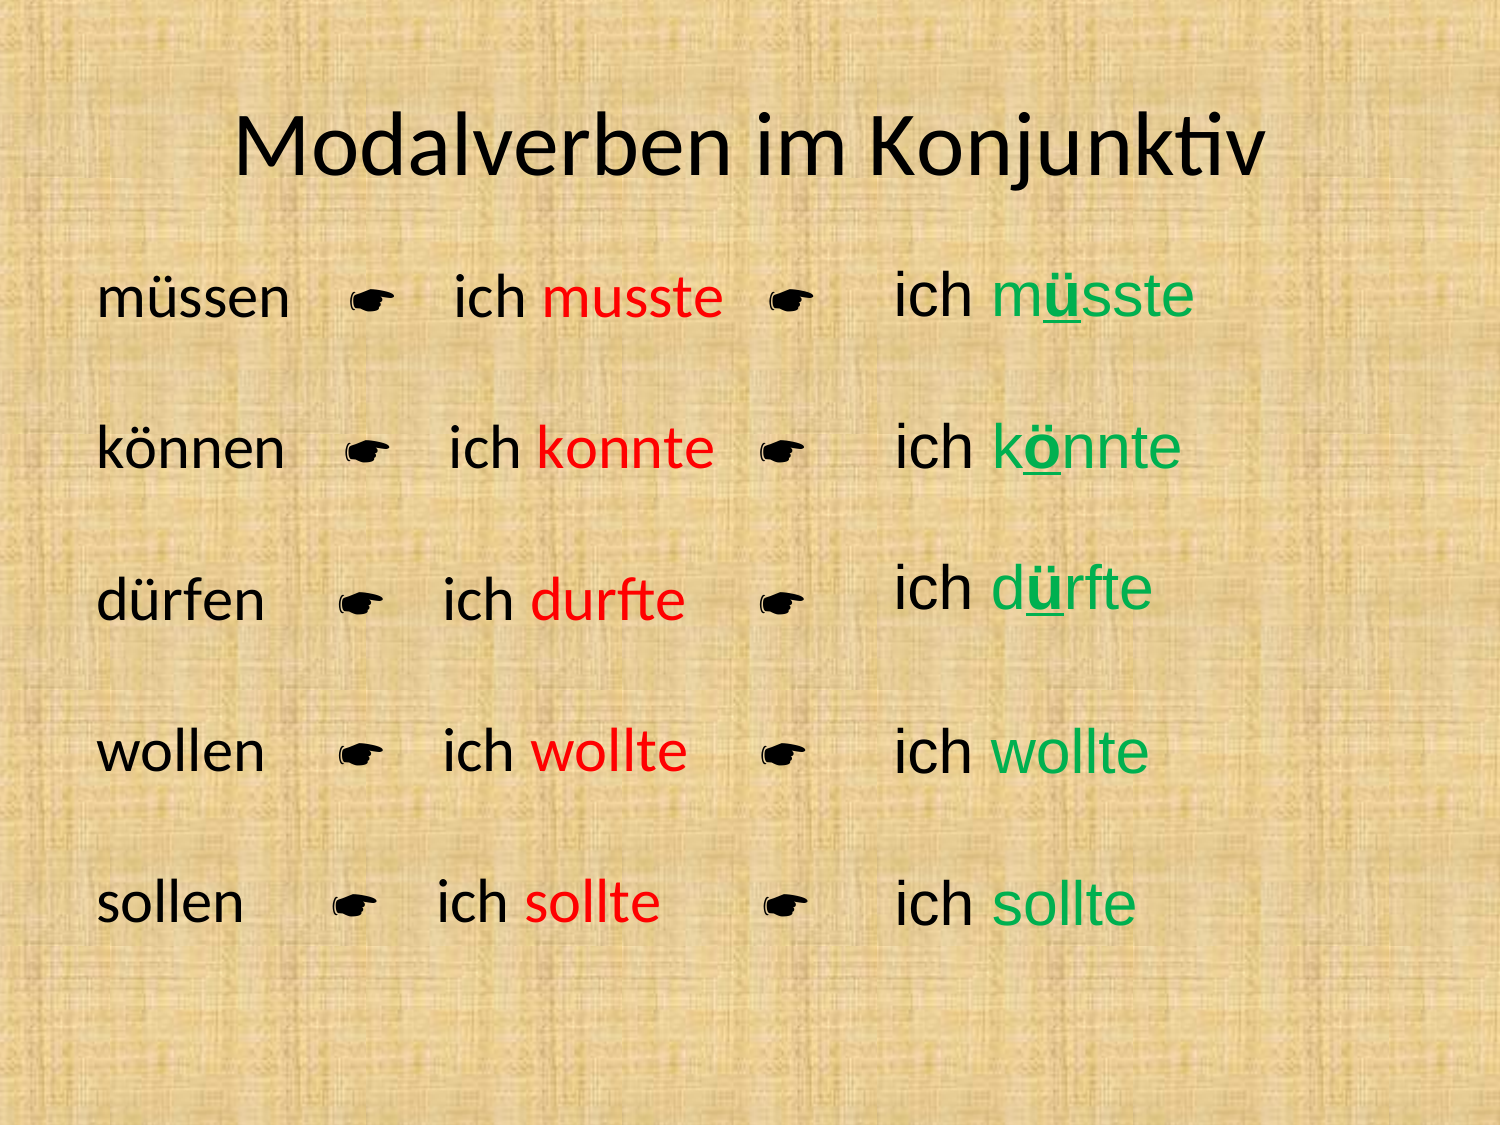

# Modalverben im Konjunktiv
ich müsste
müssen  ich musste 
können  ich konnte 
dürfen  ich durfte 
wollen  ich wollte 
sollen  ich sollte 
ich könnte
ich dürfte
ich wollte
ich sollte